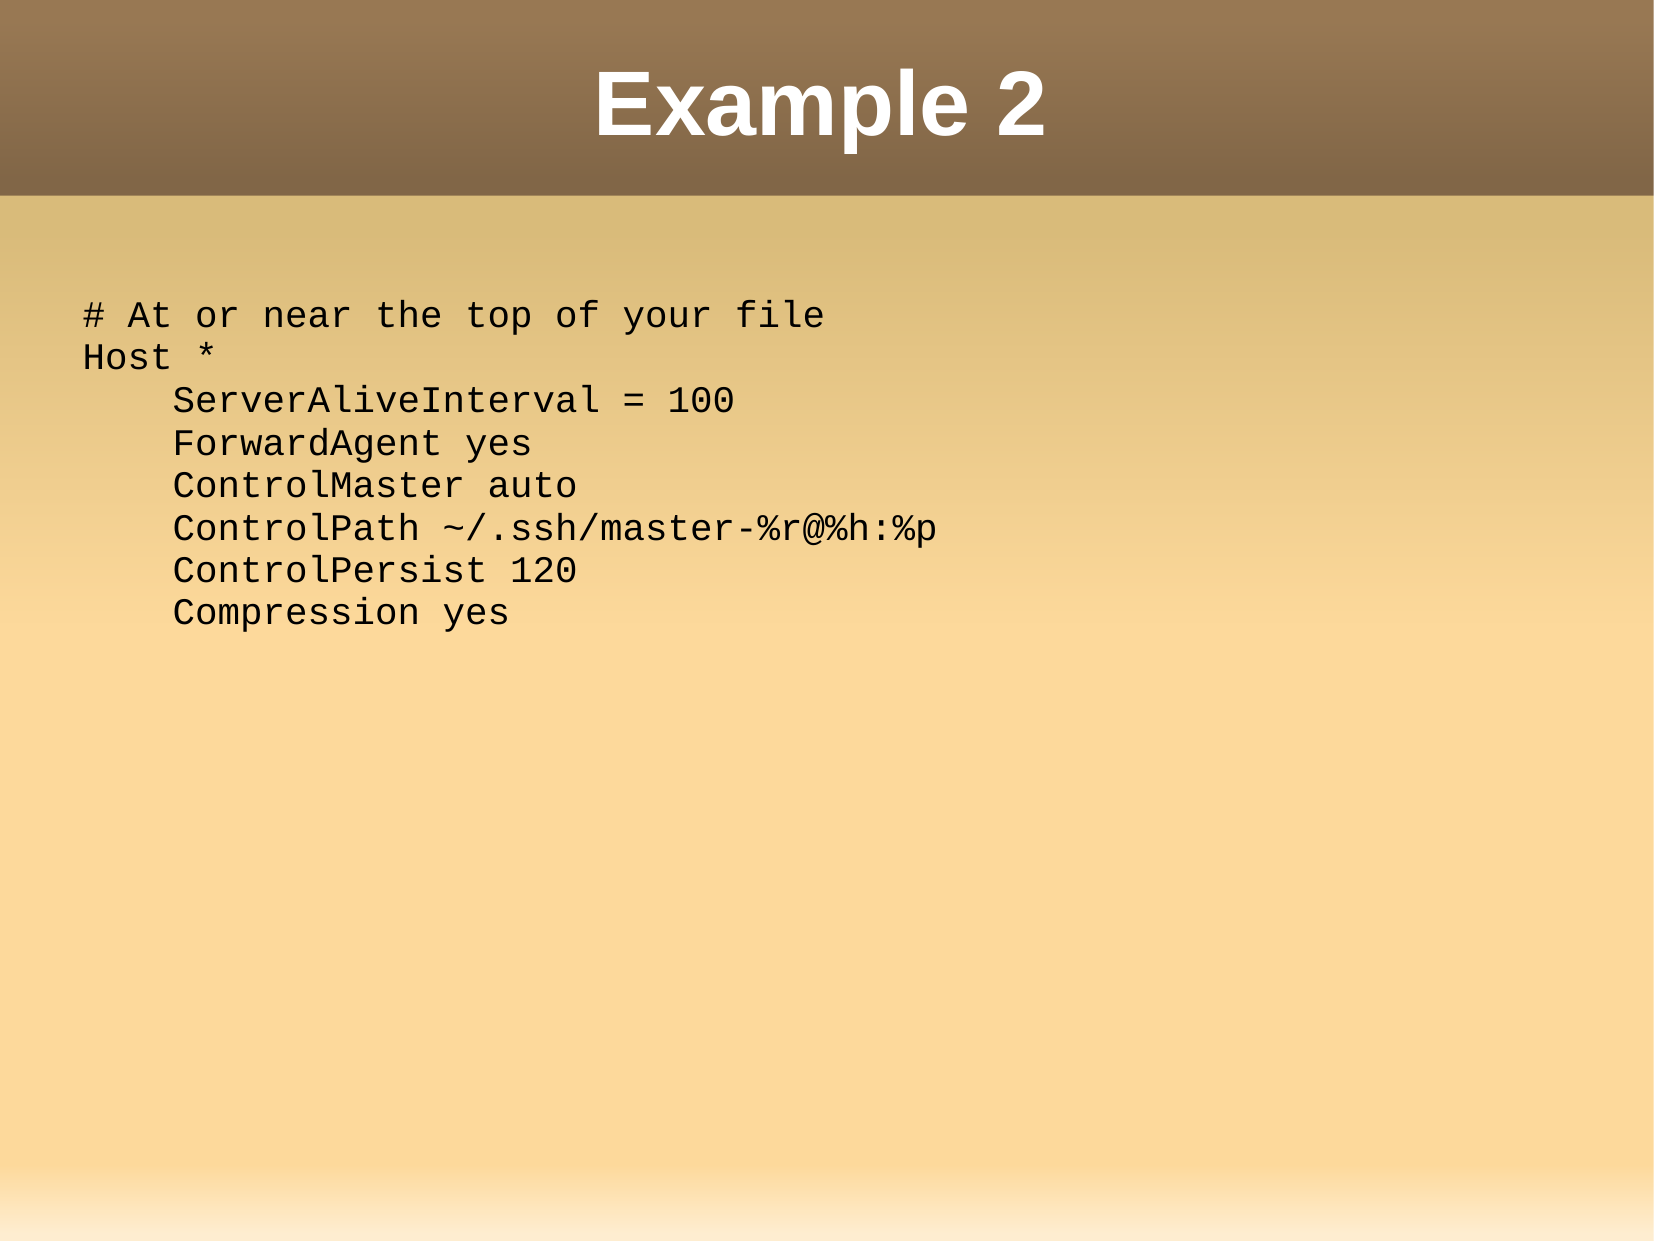

# Example 2
# At or near the top of your file
Host *
 ServerAliveInterval = 100
 ForwardAgent yes
 ControlMaster auto
 ControlPath ~/.ssh/master-%r@%h:%p
 ControlPersist 120
 Compression yes